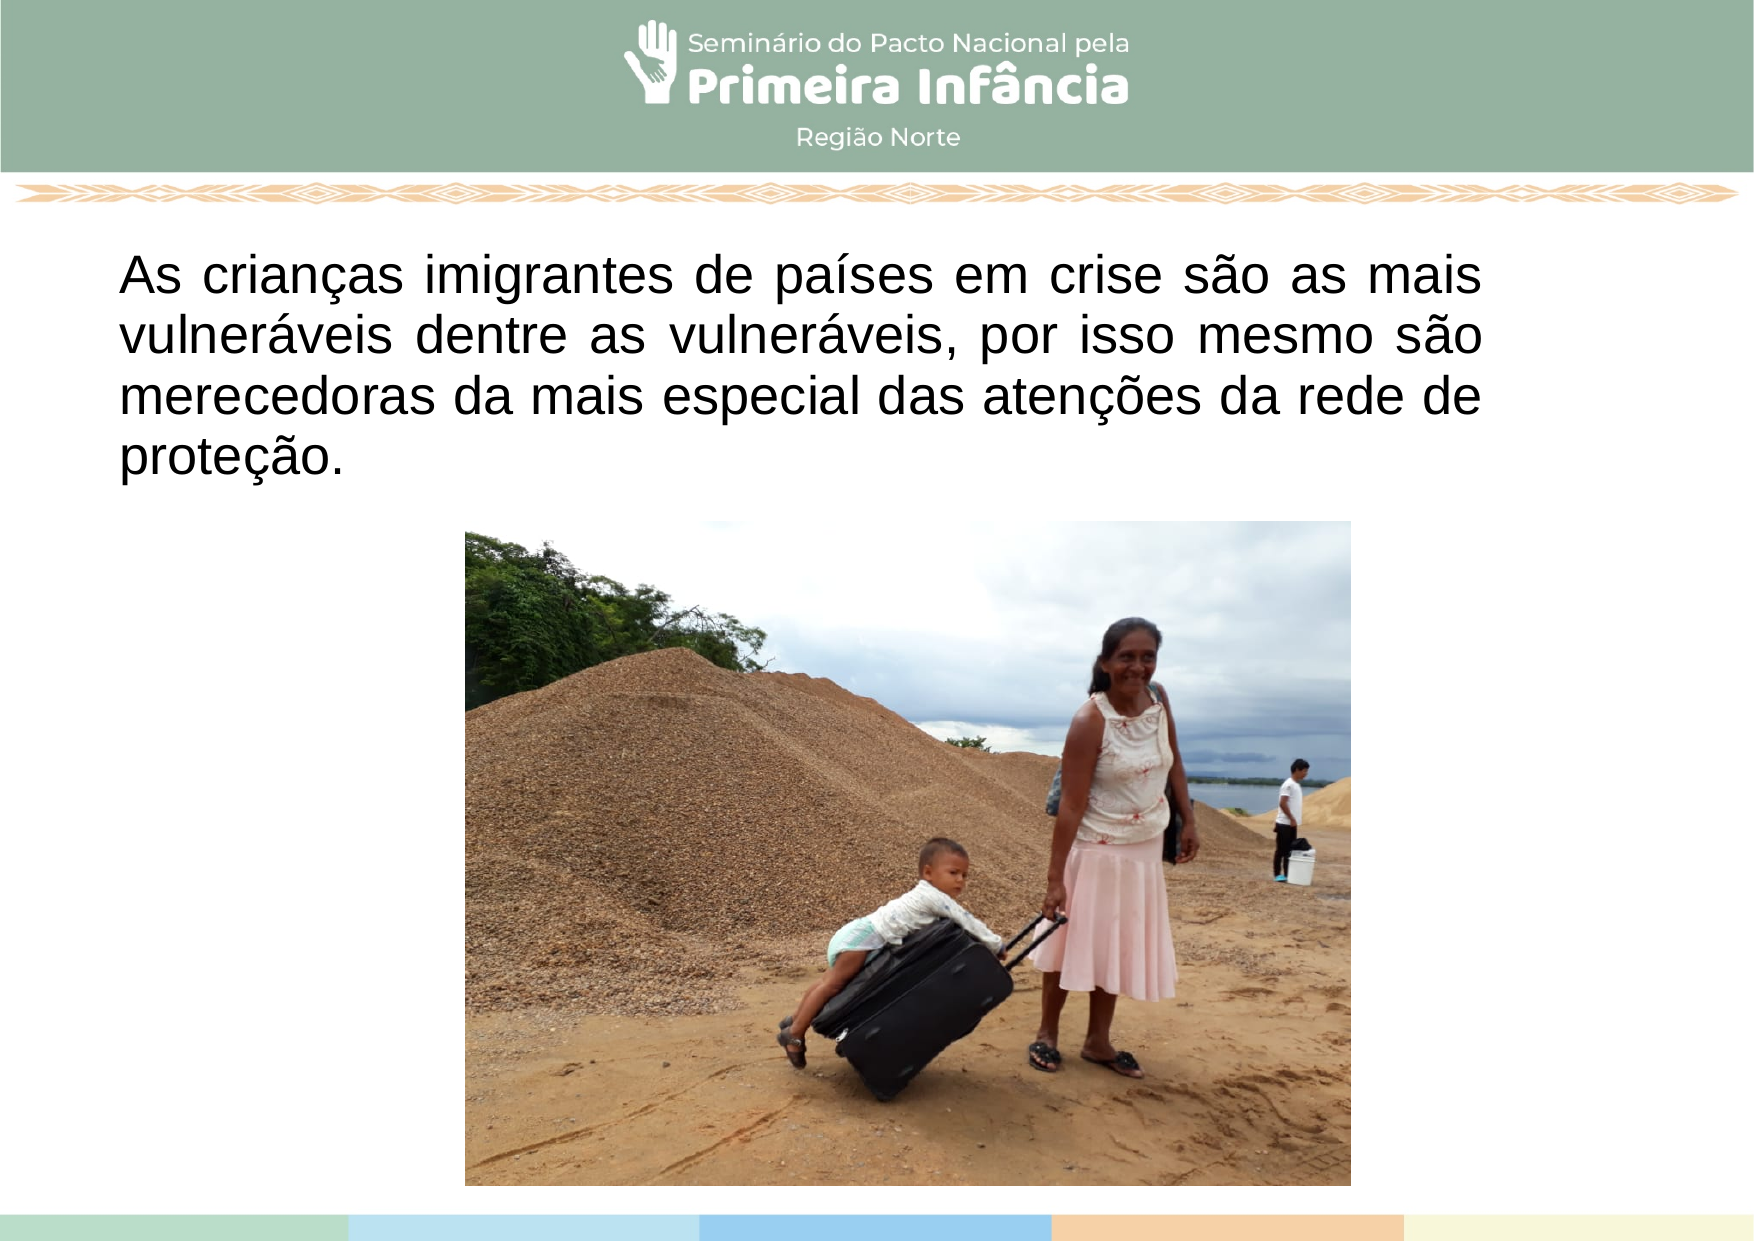

As crianças imigrantes de países em crise são as mais vulneráveis dentre as vulneráveis, por isso mesmo são merecedoras da mais especial das atenções da rede de proteção.